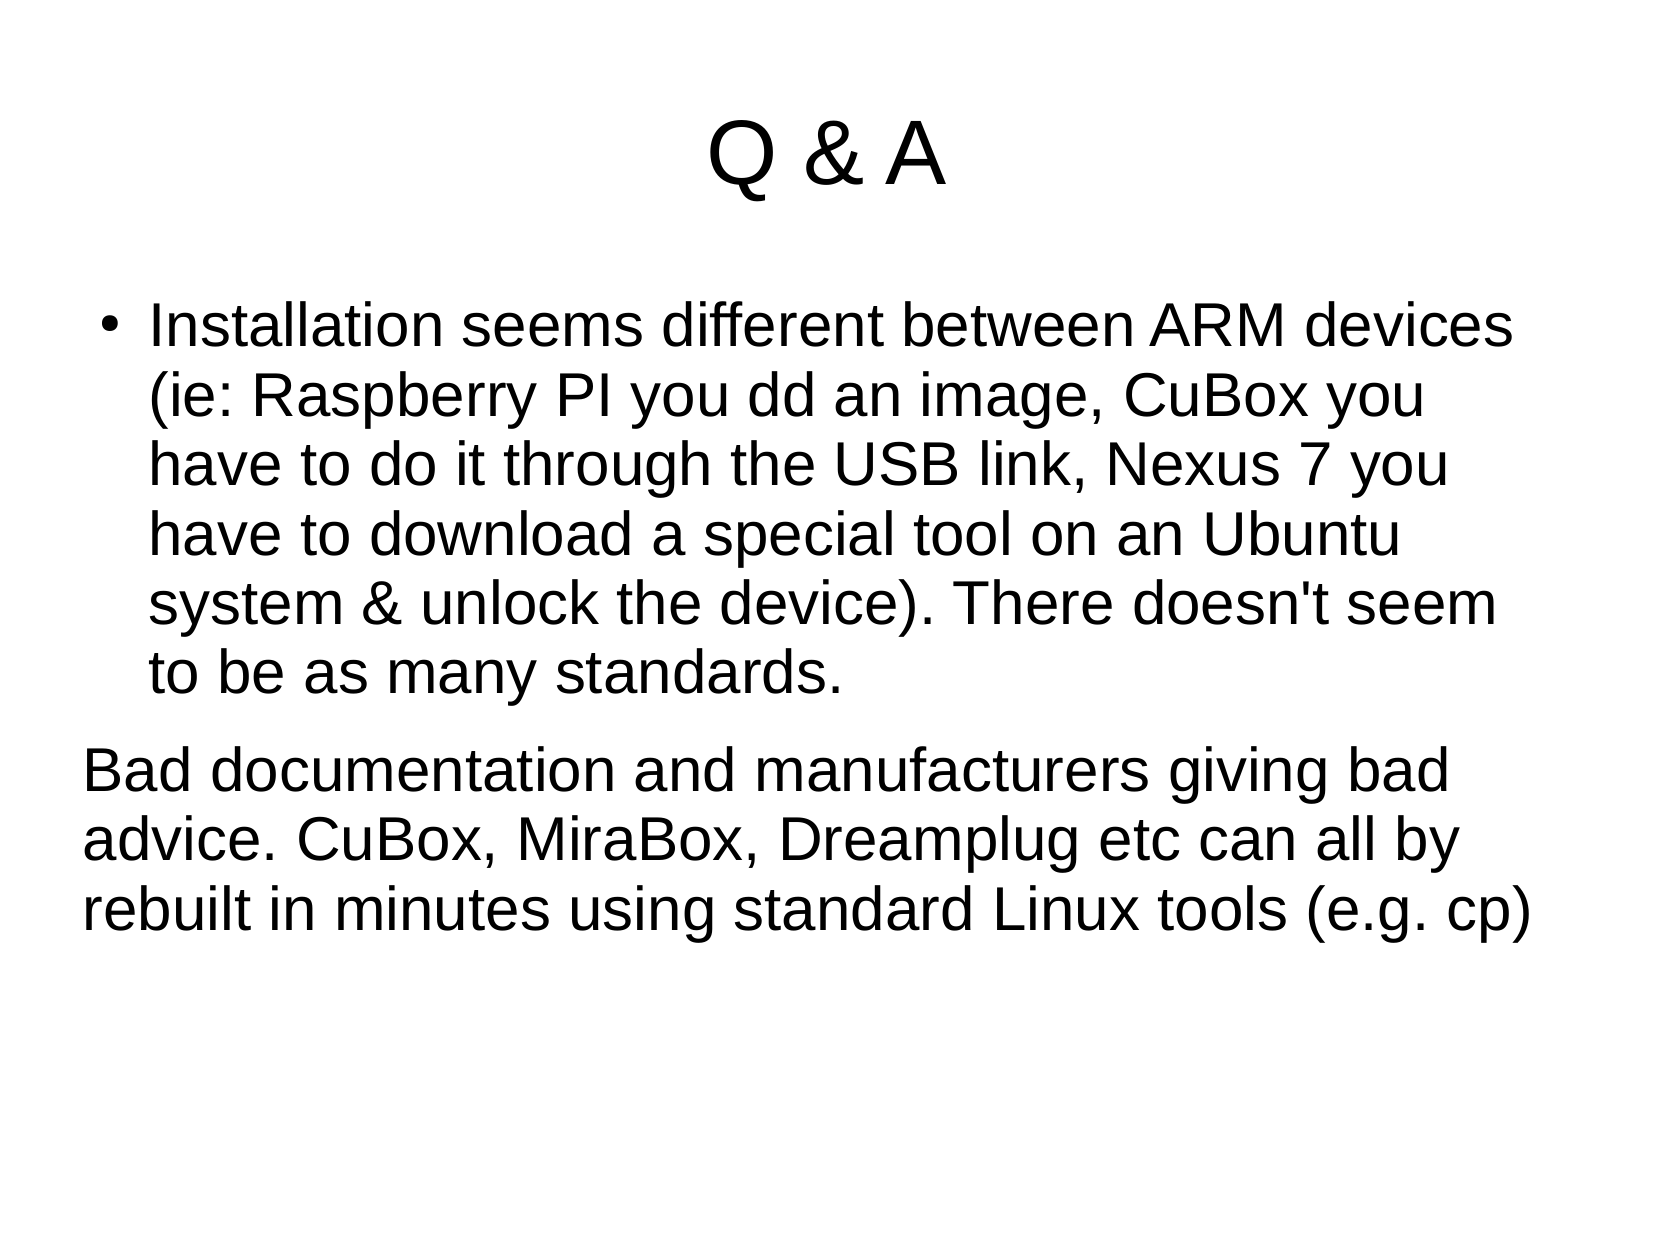

# Q & A
Installation seems different between ARM devices (ie: Raspberry PI you dd an image, CuBox you have to do it through the USB link, Nexus 7 you have to download a special tool on an Ubuntu system & unlock the device). There doesn't seem to be as many standards.
Bad documentation and manufacturers giving bad advice. CuBox, MiraBox, Dreamplug etc can all by rebuilt in minutes using standard Linux tools (e.g. cp)